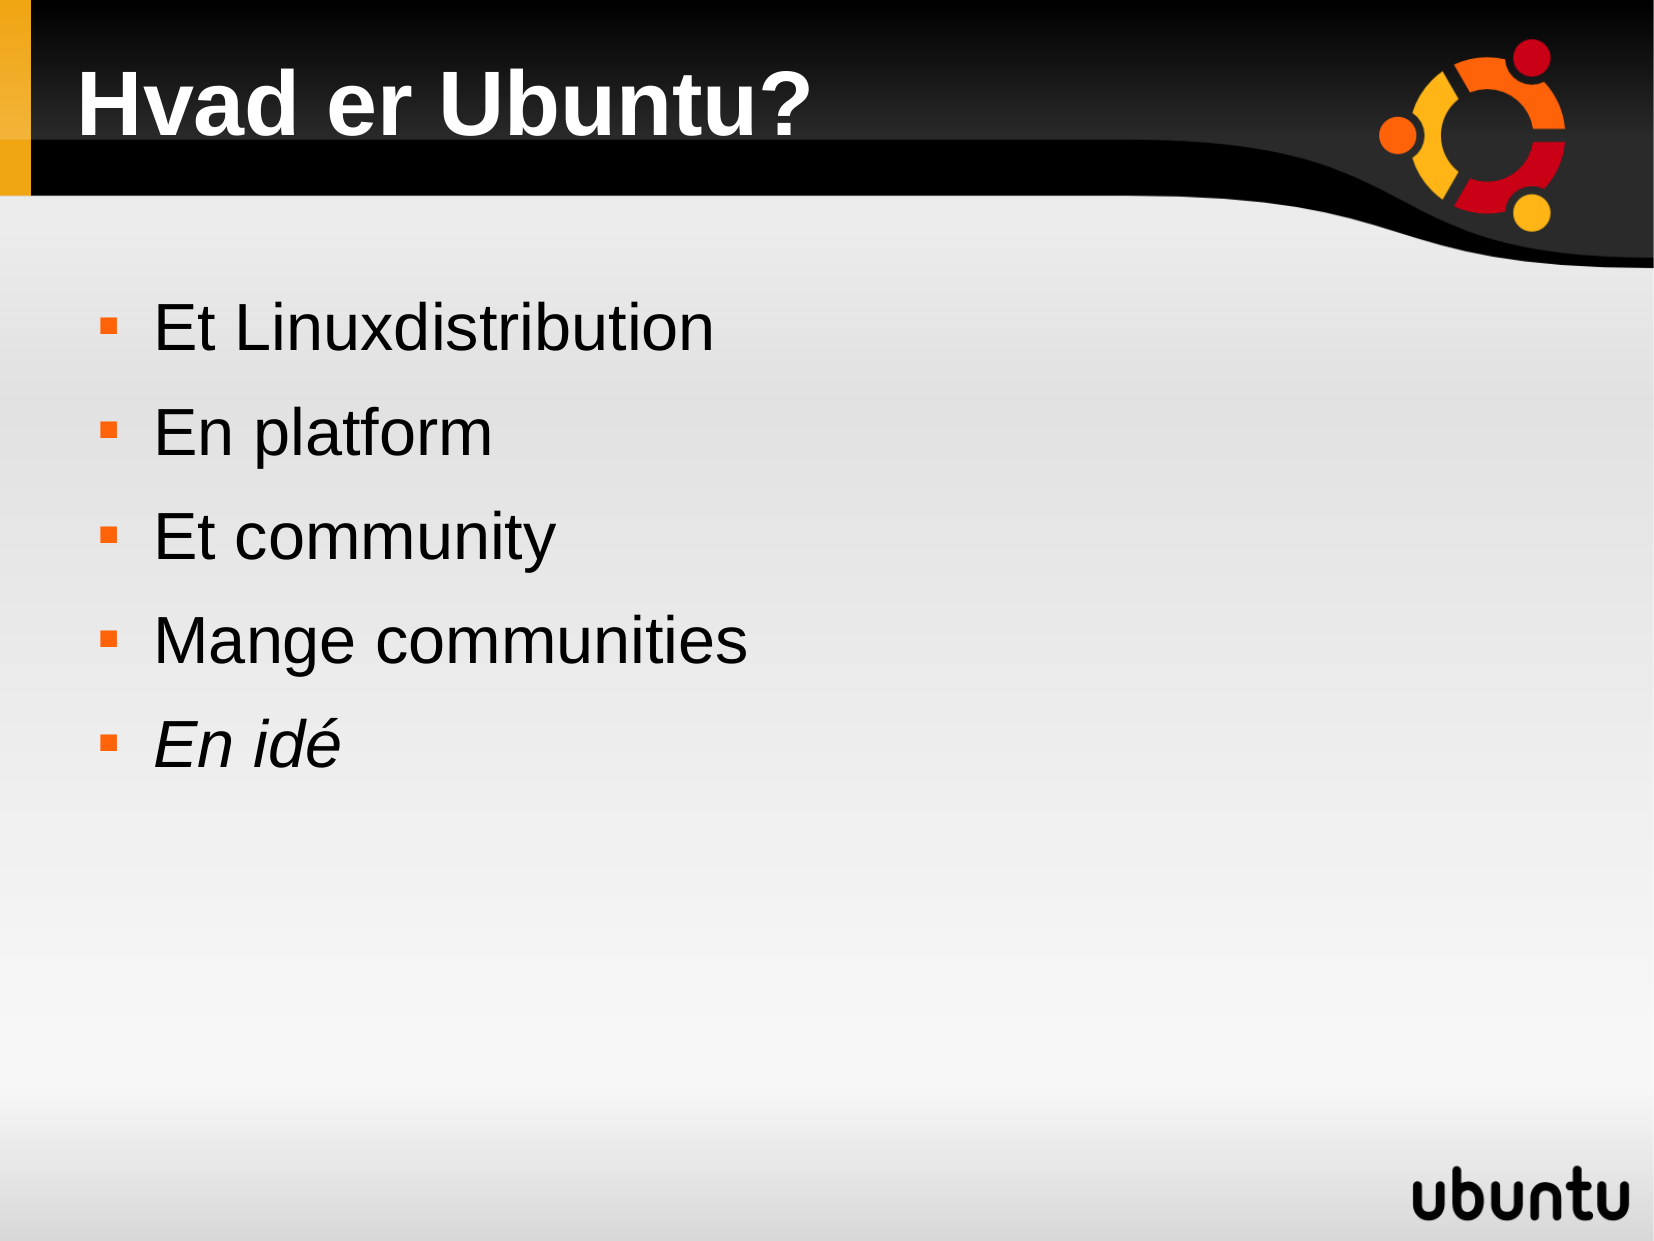

# Hvad er Ubuntu?
Et Linuxdistribution
En platform
Et community
Mange communities
En idé